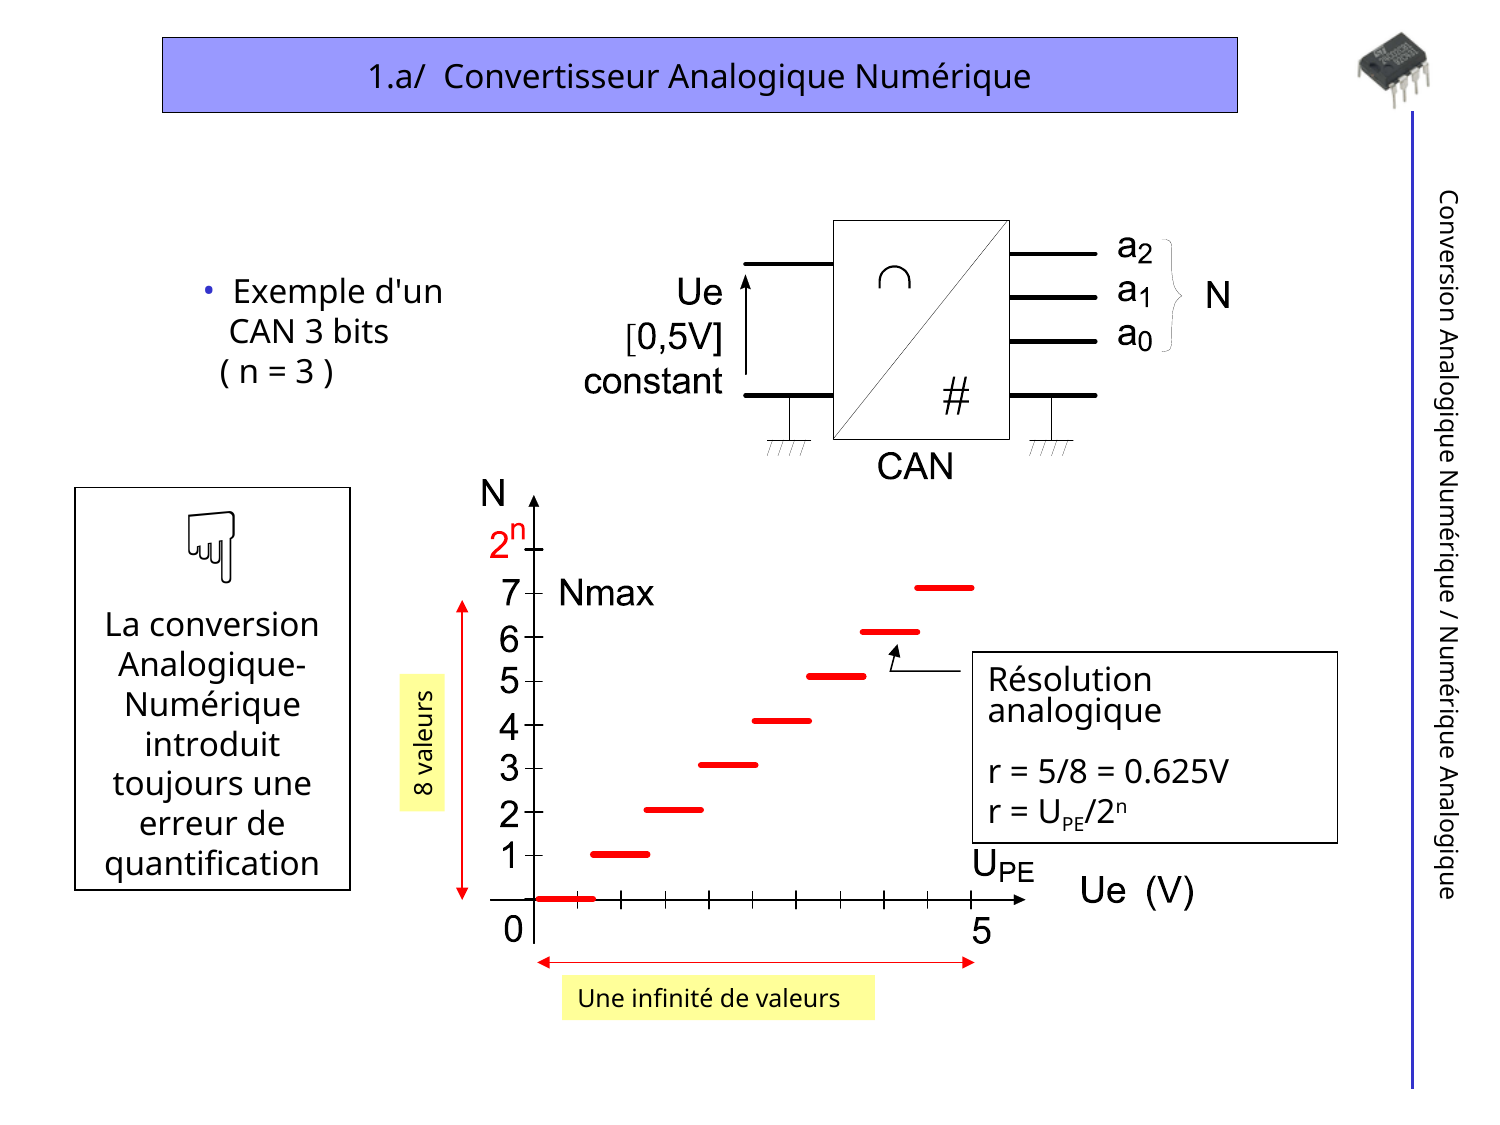

# 1.a/ Convertisseur Analogique Numérique
Conversion Analogique Numérique / Numérique Analogique
 Exemple d'un
 CAN 3 bits
 ( n = 3 )

La conversion Analogique-Numérique introduit toujours une erreur de quantification
8 valeurs
Résolution analogique
r = 5/8 = 0.625V
r = UPE/2n
Une infinité de valeurs